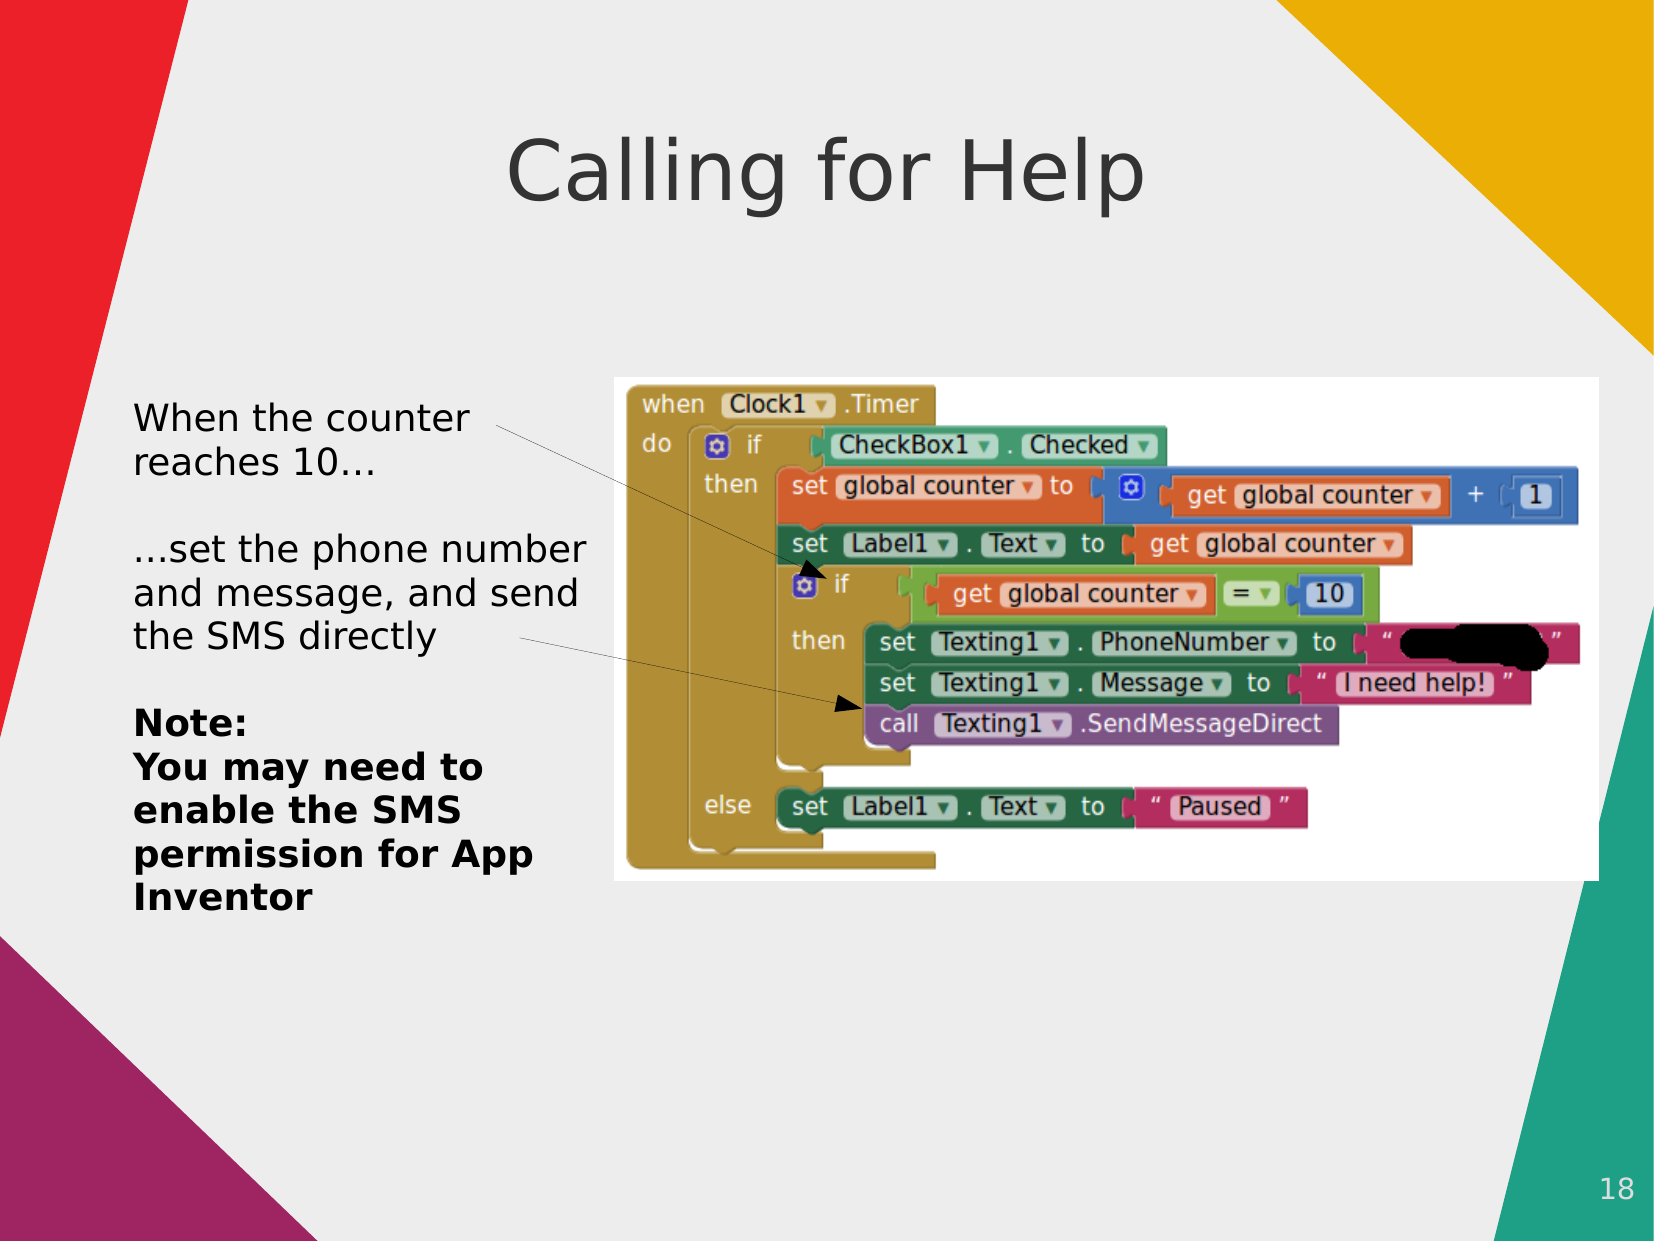

# Calling for Help
When the counter reaches 10…
...set the phone number and message, and send the SMS directly
Note:
You may need to enable the SMS permission for App Inventor
18